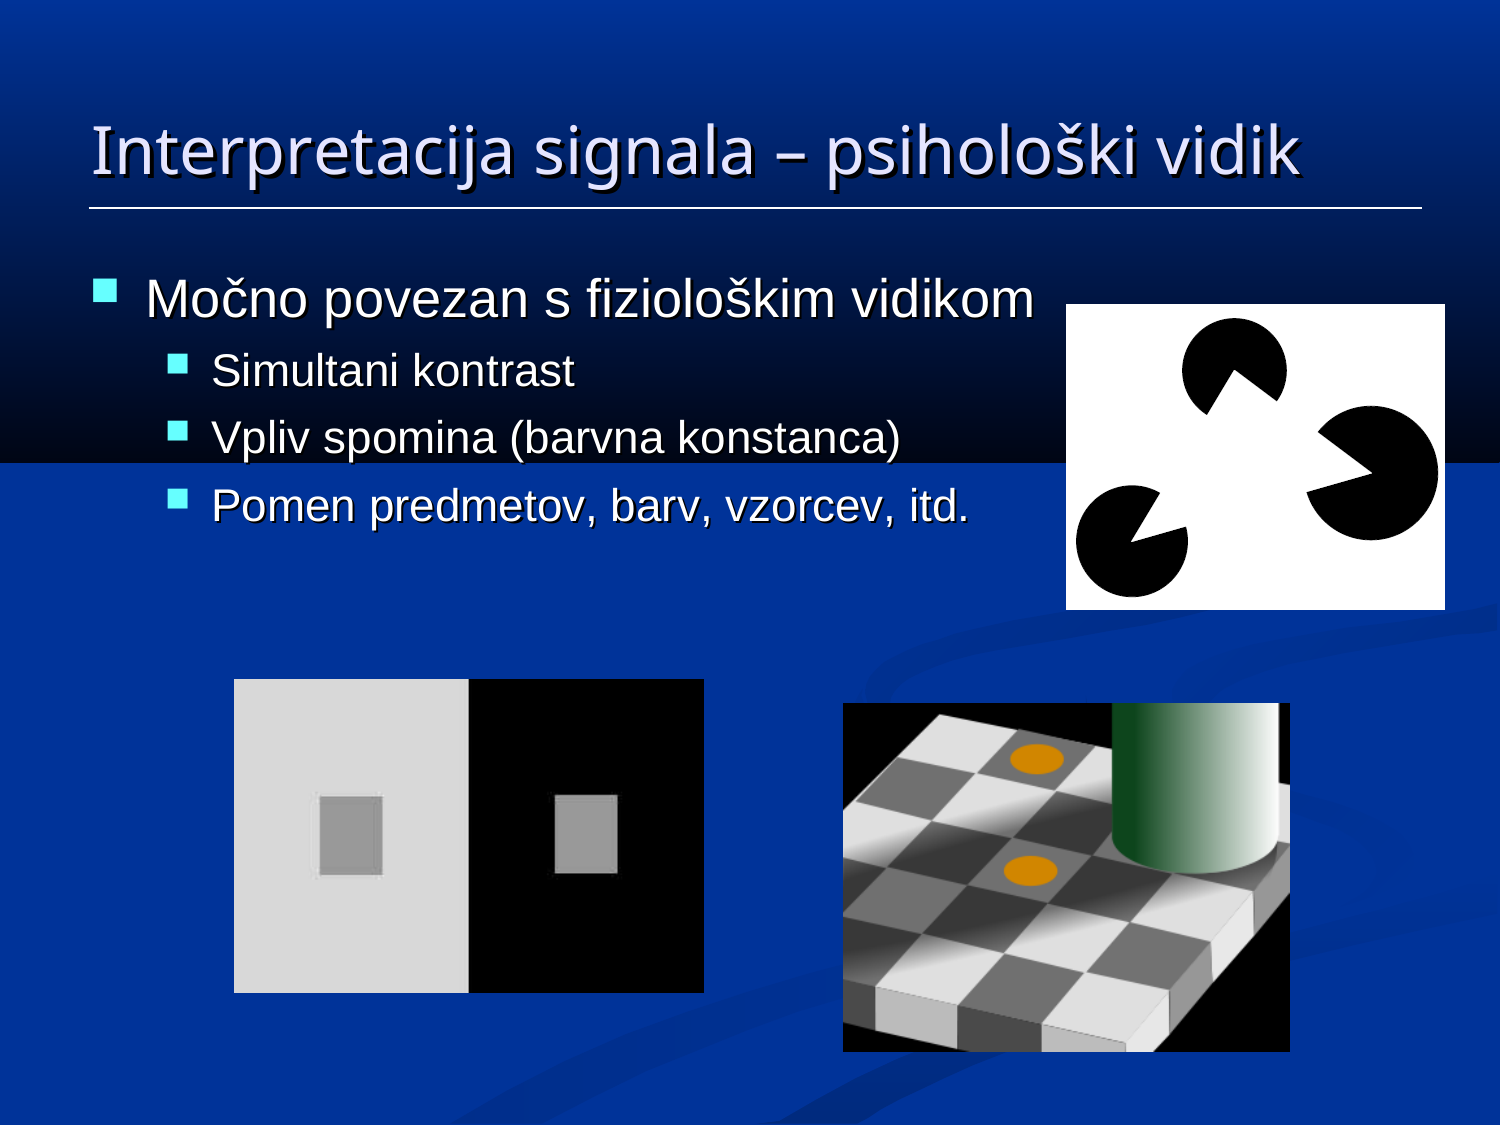

Interpretacija signala – psihološki vidik
Močno povezan s fiziološkim vidikom
Simultani kontrast
Vpliv spomina (barvna konstanca)
Pomen predmetov, barv, vzorcev, itd.